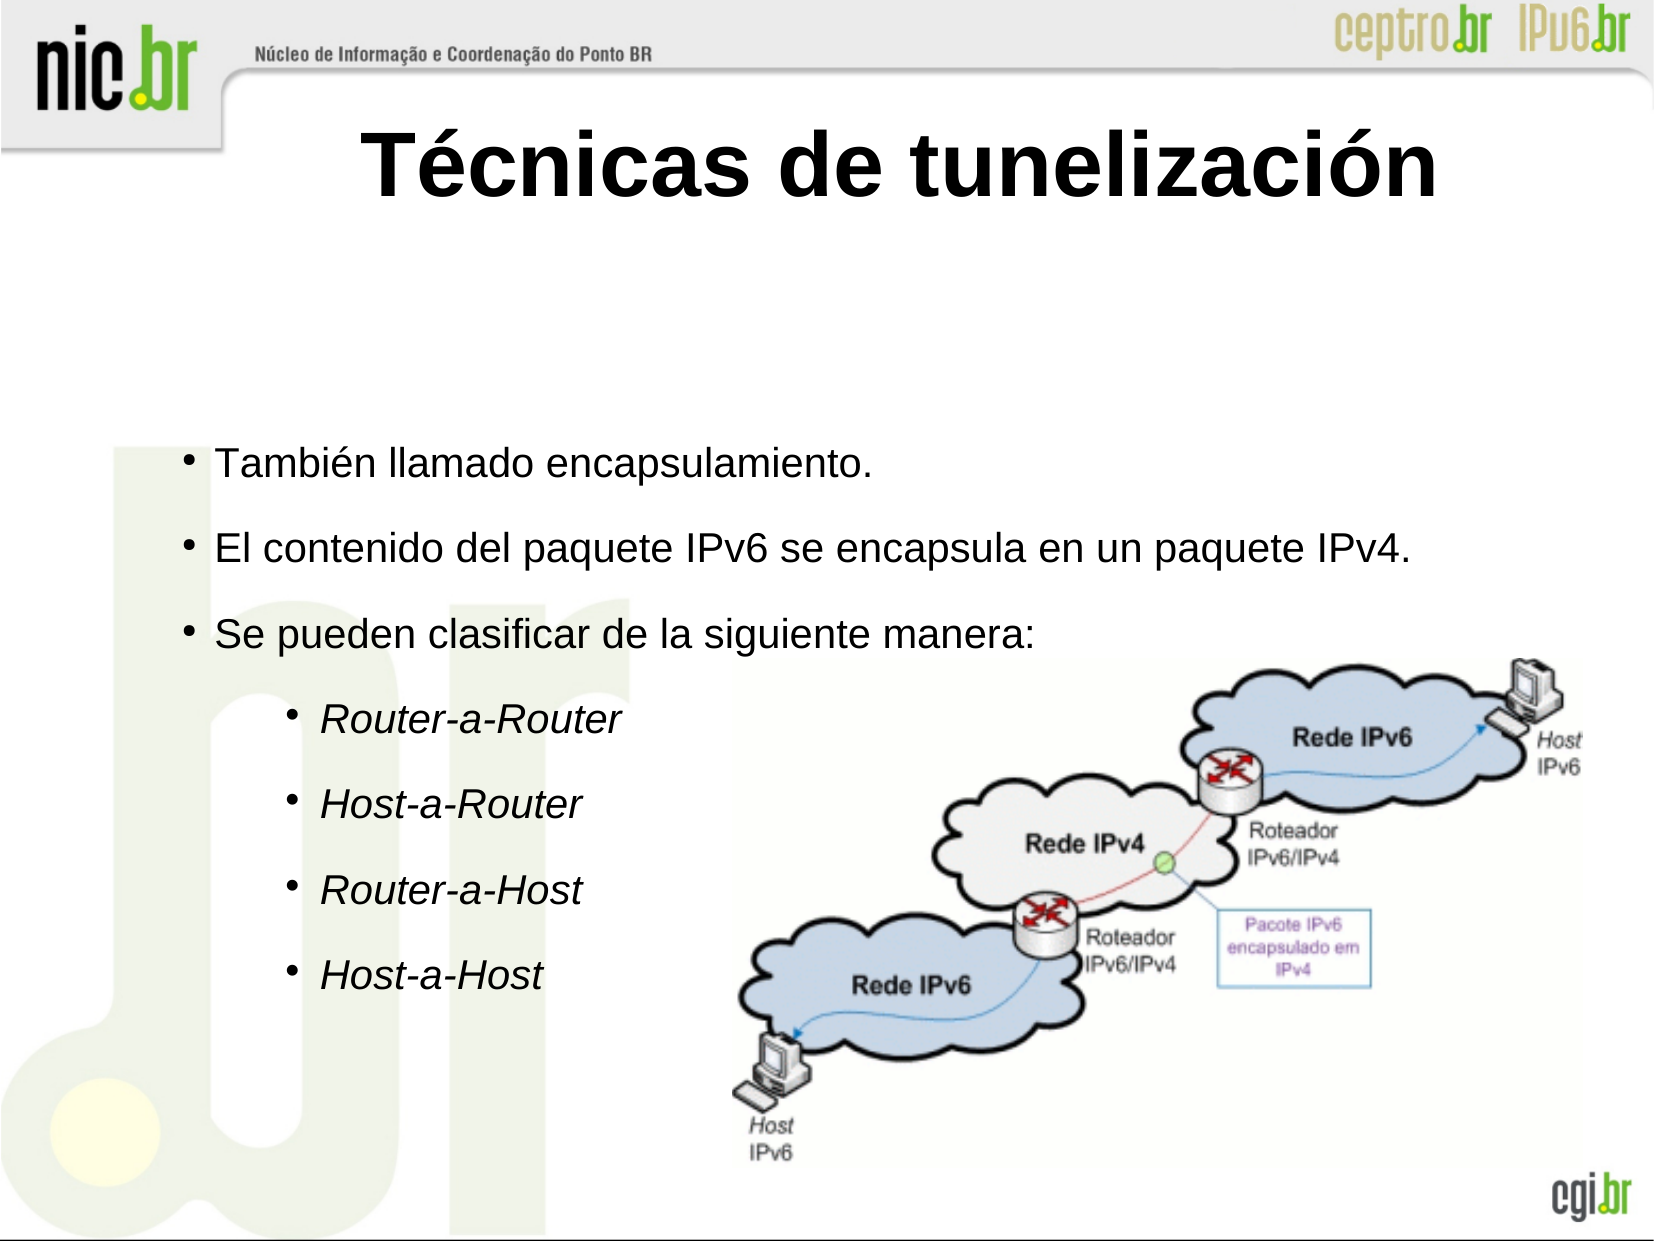

Técnicas de tunelización
También llamado encapsulamiento.
El contenido del paquete IPv6 se encapsula en un paquete IPv4.
Se pueden clasificar de la siguiente manera:
Router-a-Router
Host-a-Router
Router-a-Host
Host-a-Host